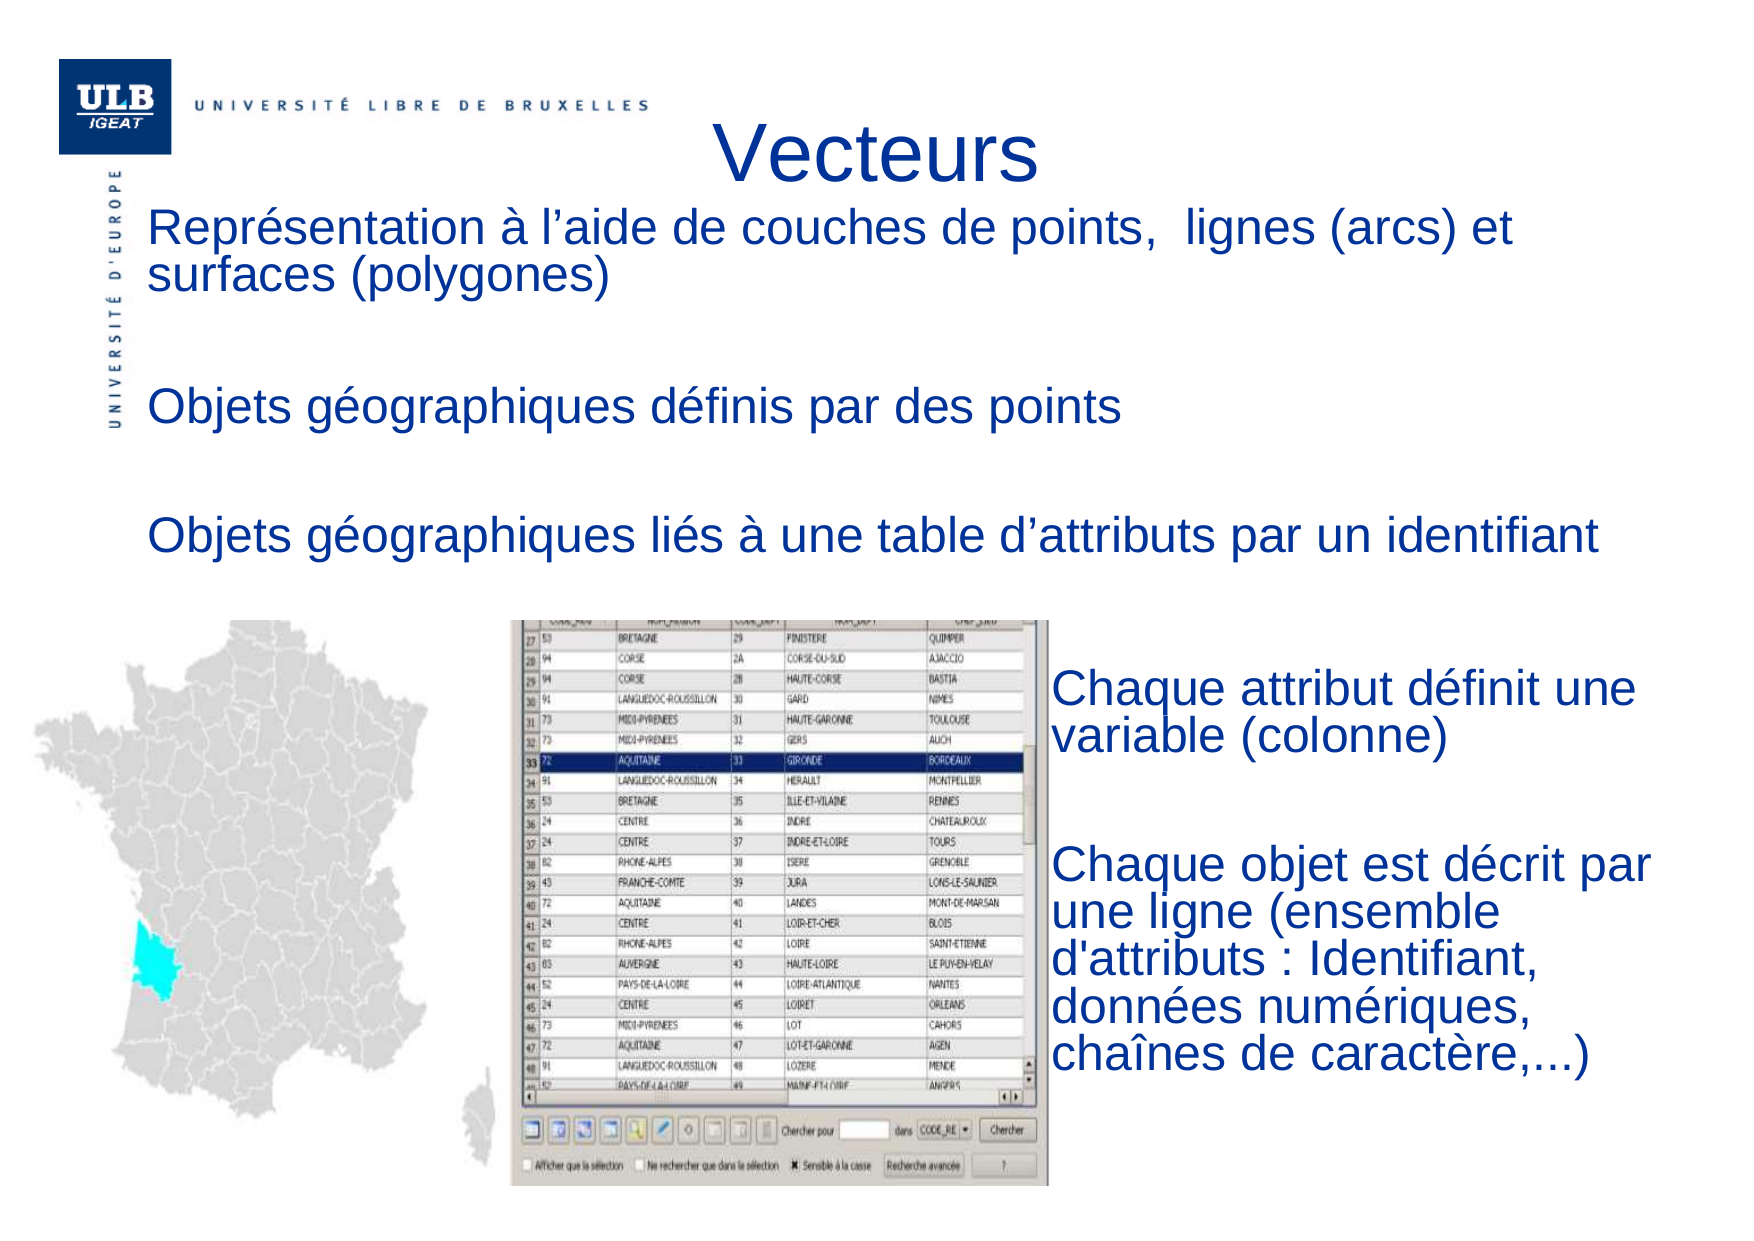

# Vecteurs
Représentation à l’aide de couches de points, lignes (arcs) et surfaces (polygones)
Objets géographiques définis par des points
Objets géographiques liés à une table d’attributs par un identifiant
Chaque attribut définit une variable (colonne)
Chaque objet est décrit par une ligne (ensemble d'attributs : Identifiant, données numériques, chaînes de caractère,...)